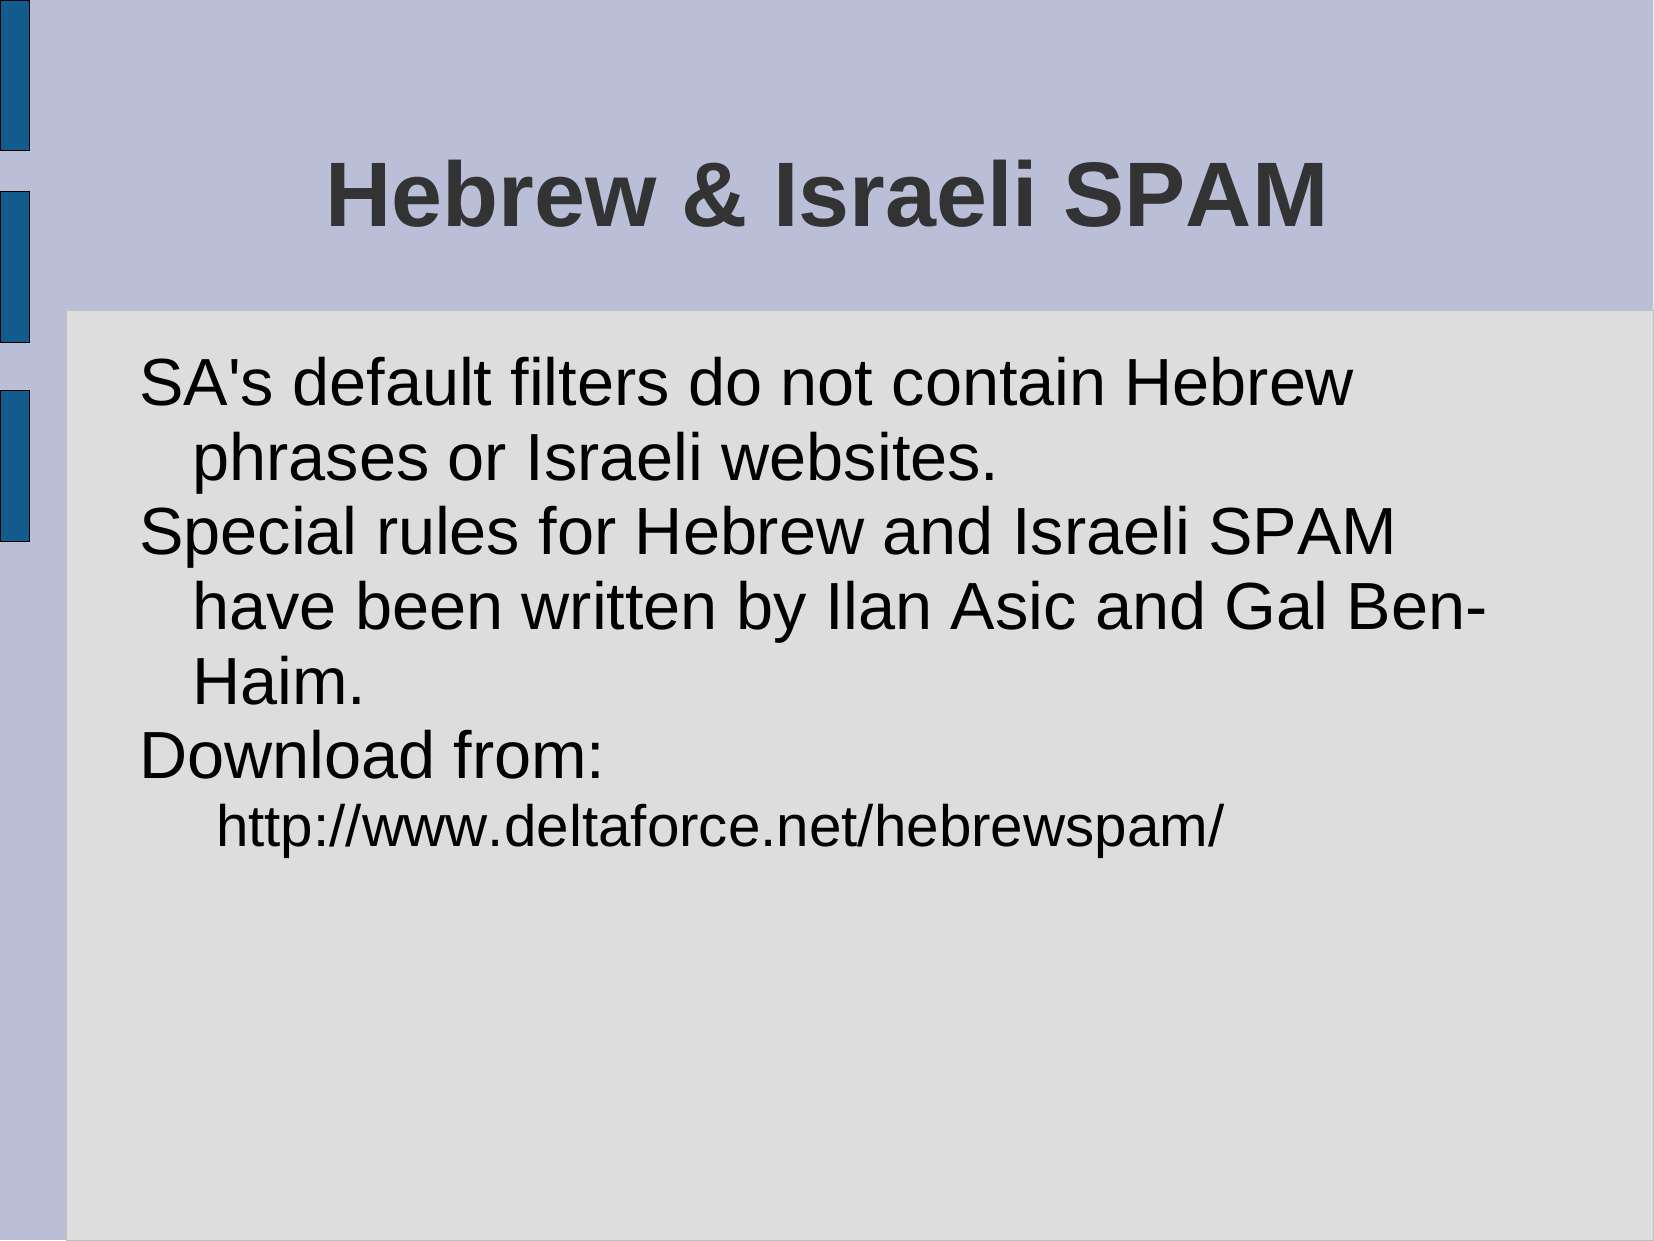

# Hebrew & Israeli SPAM
SA's default filters do not contain Hebrew phrases or Israeli websites.
Special rules for Hebrew and Israeli SPAM have been written by Ilan Asic and Gal Ben-Haim.
Download from:
http://www.deltaforce.net/hebrewspam/